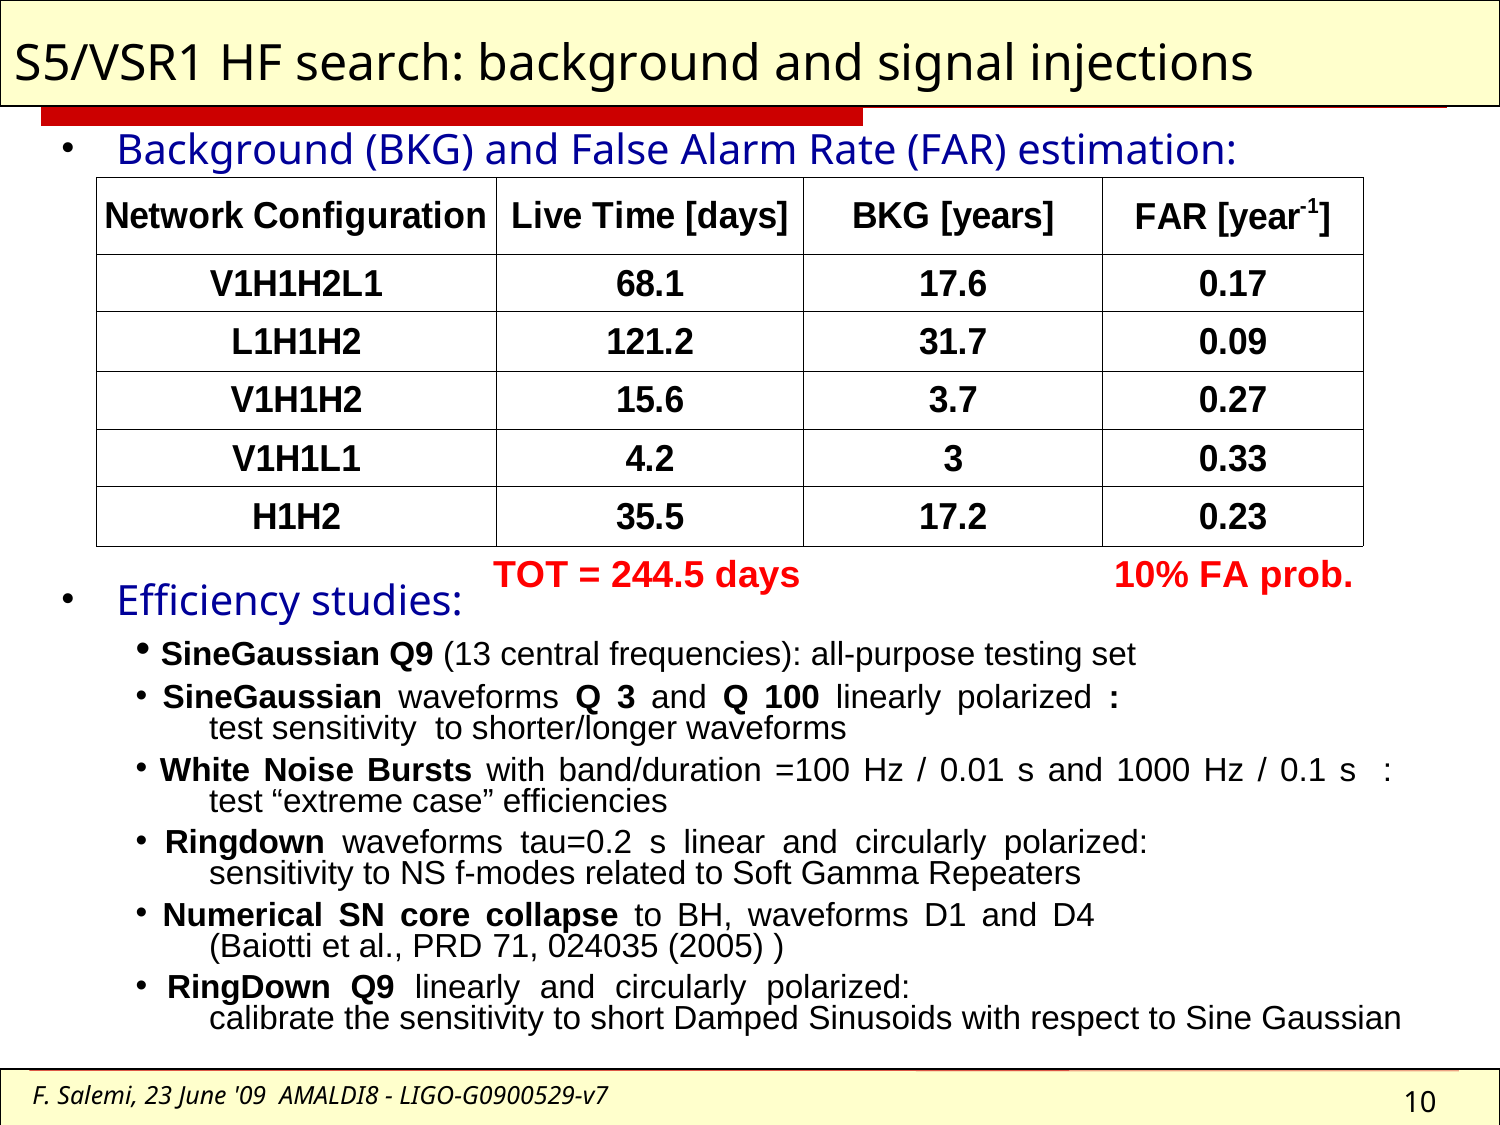

S5/VSR1 HF search: background and signal injections
Background (BKG) and False Alarm Rate (FAR) estimation:
Efficiency studies:
 SineGaussian Q9 (13 central frequencies): all-purpose testing set
 SineGaussian waveforms Q 3 and Q 100 linearly polarized : 						test sensitivity to shorter/longer waveforms
 White Noise Bursts with band/duration =100 Hz / 0.01 s and 1000 Hz / 0.1 s :		test “extreme case” efficiencies
 Ringdown waveforms tau=0.2 s linear and circularly polarized: 					sensitivity to NS f-modes related to Soft Gamma Repeaters
 Numerical SN core collapse to BH, waveforms D1 and D4 						(Baiotti et al., PRD 71, 024035 (2005) )
 RingDown Q9 linearly and circularly polarized: 									calibrate the sensitivity to short Damped Sinusoids with respect to Sine Gaussian
TOT = 244.5 days 			 10% FA prob.
10